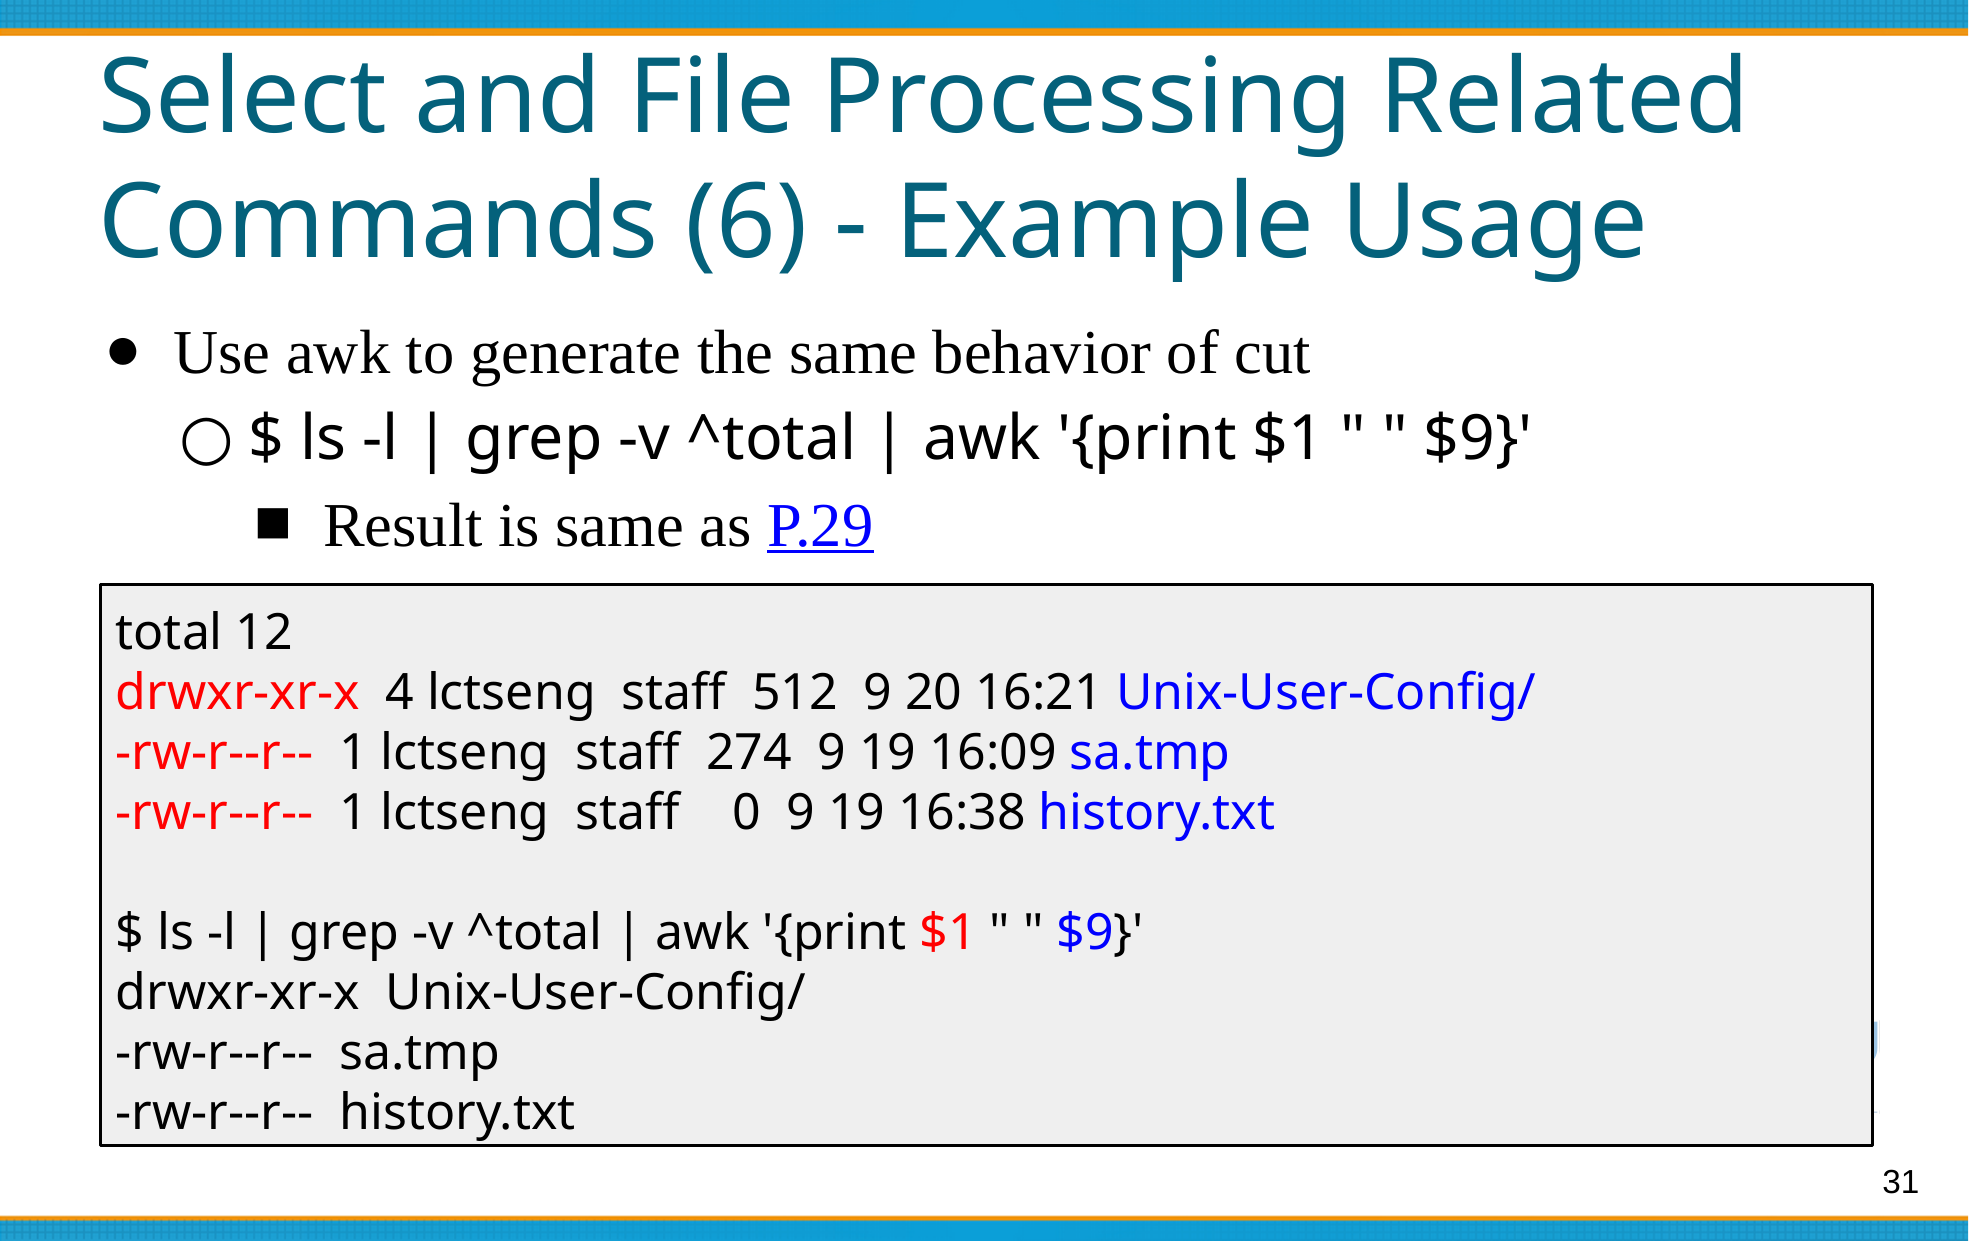

Select and File Processing Related Commands (6) - Example Usage
# Use awk to generate the same behavior of cut
$ ls -l | grep -v ^total | awk '{print $1 " " $9}'
Result is same as P.29
total 12
drwxr-xr-x 4 lctseng staff 512 9 20 16:21 Unix-User-Config/
-rw-r--r-- 1 lctseng staff 274 9 19 16:09 sa.tmp
-rw-r--r-- 1 lctseng staff 0 9 19 16:38 history.txt
$ ls -l | grep -v ^total | awk '{print $1 " " $9}'
drwxr-xr-x Unix-User-Config/
-rw-r--r-- sa.tmp
-rw-r--r-- history.txt